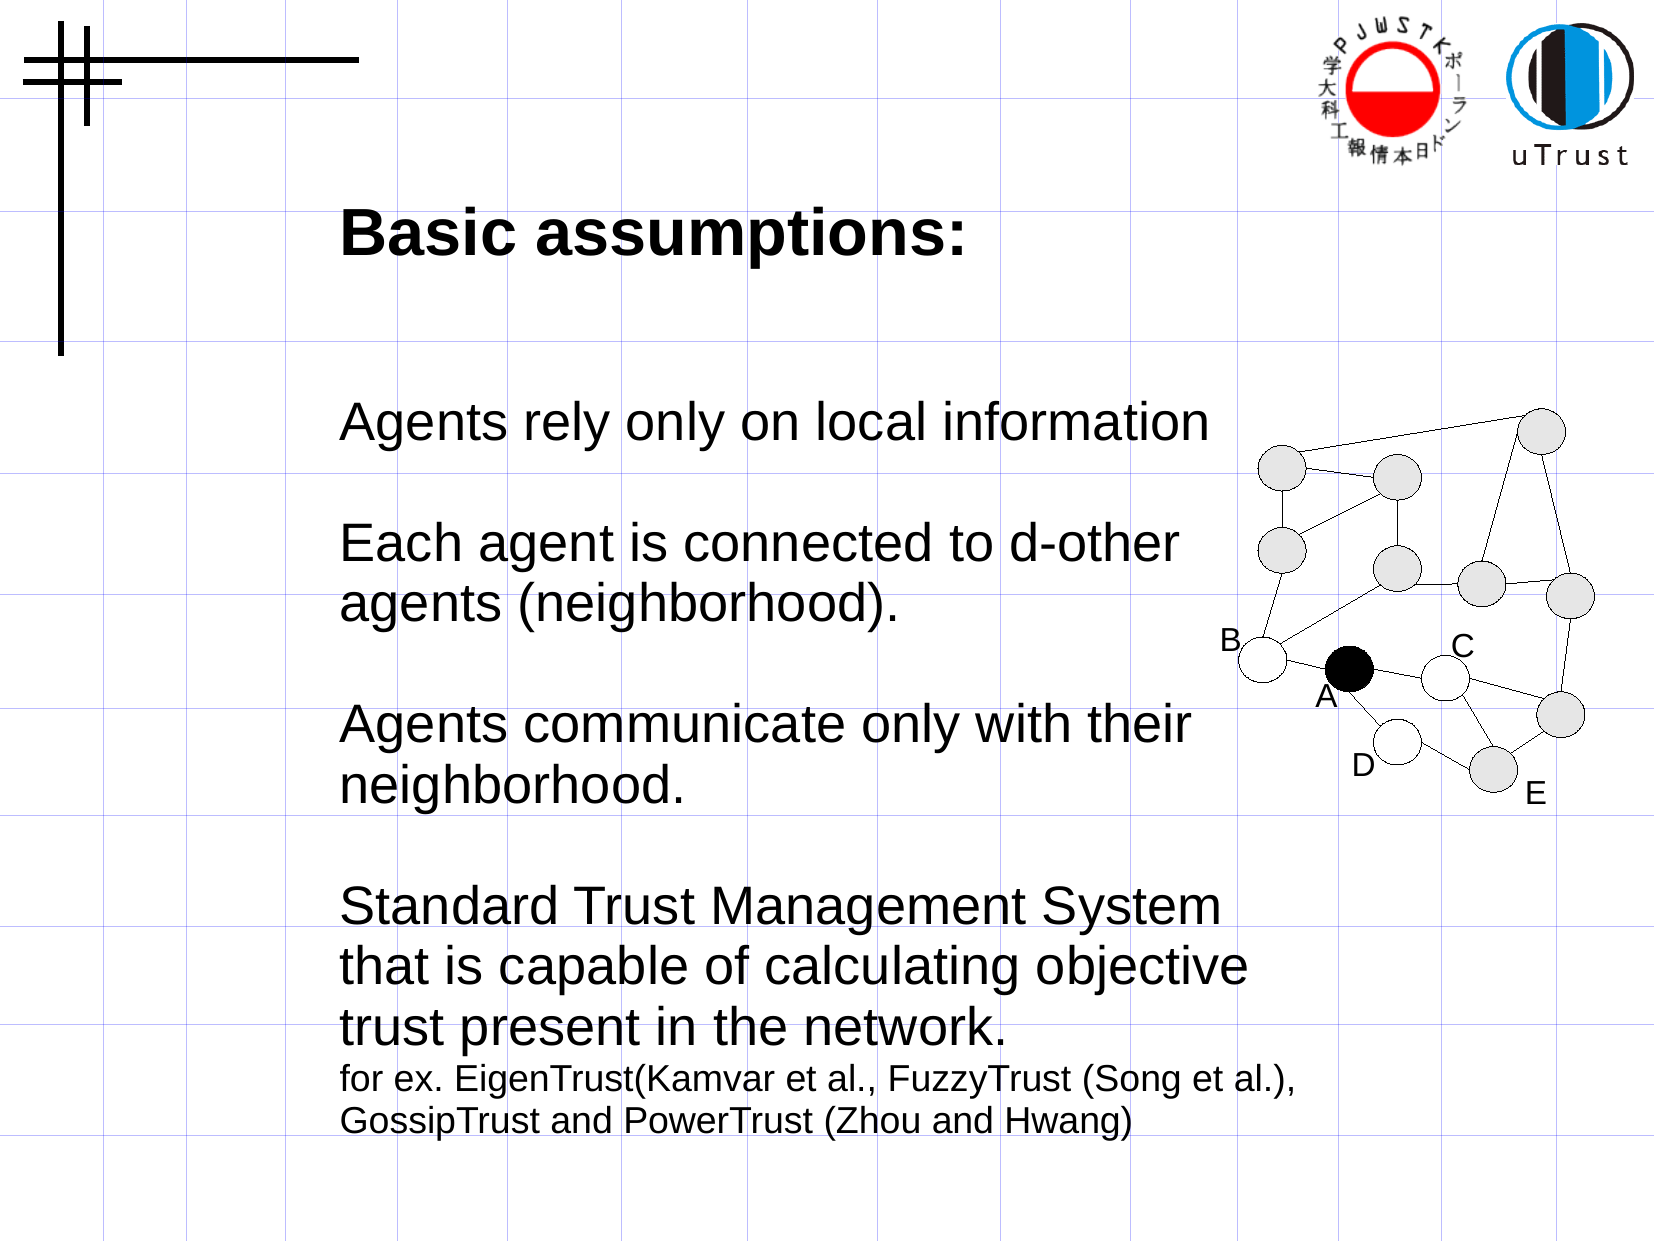

Basic assumptions:
Agents rely only on local information
Each agent is connected to d-other agents (neighborhood).
Agents communicate only with their neighborhood.
Standard Trust Management System that is capable of calculating objective trust present in the network.
for ex. EigenTrust(Kamvar et al., FuzzyTrust (Song et al.), GossipTrust and PowerTrust (Zhou and Hwang)
B
C
A
D
E